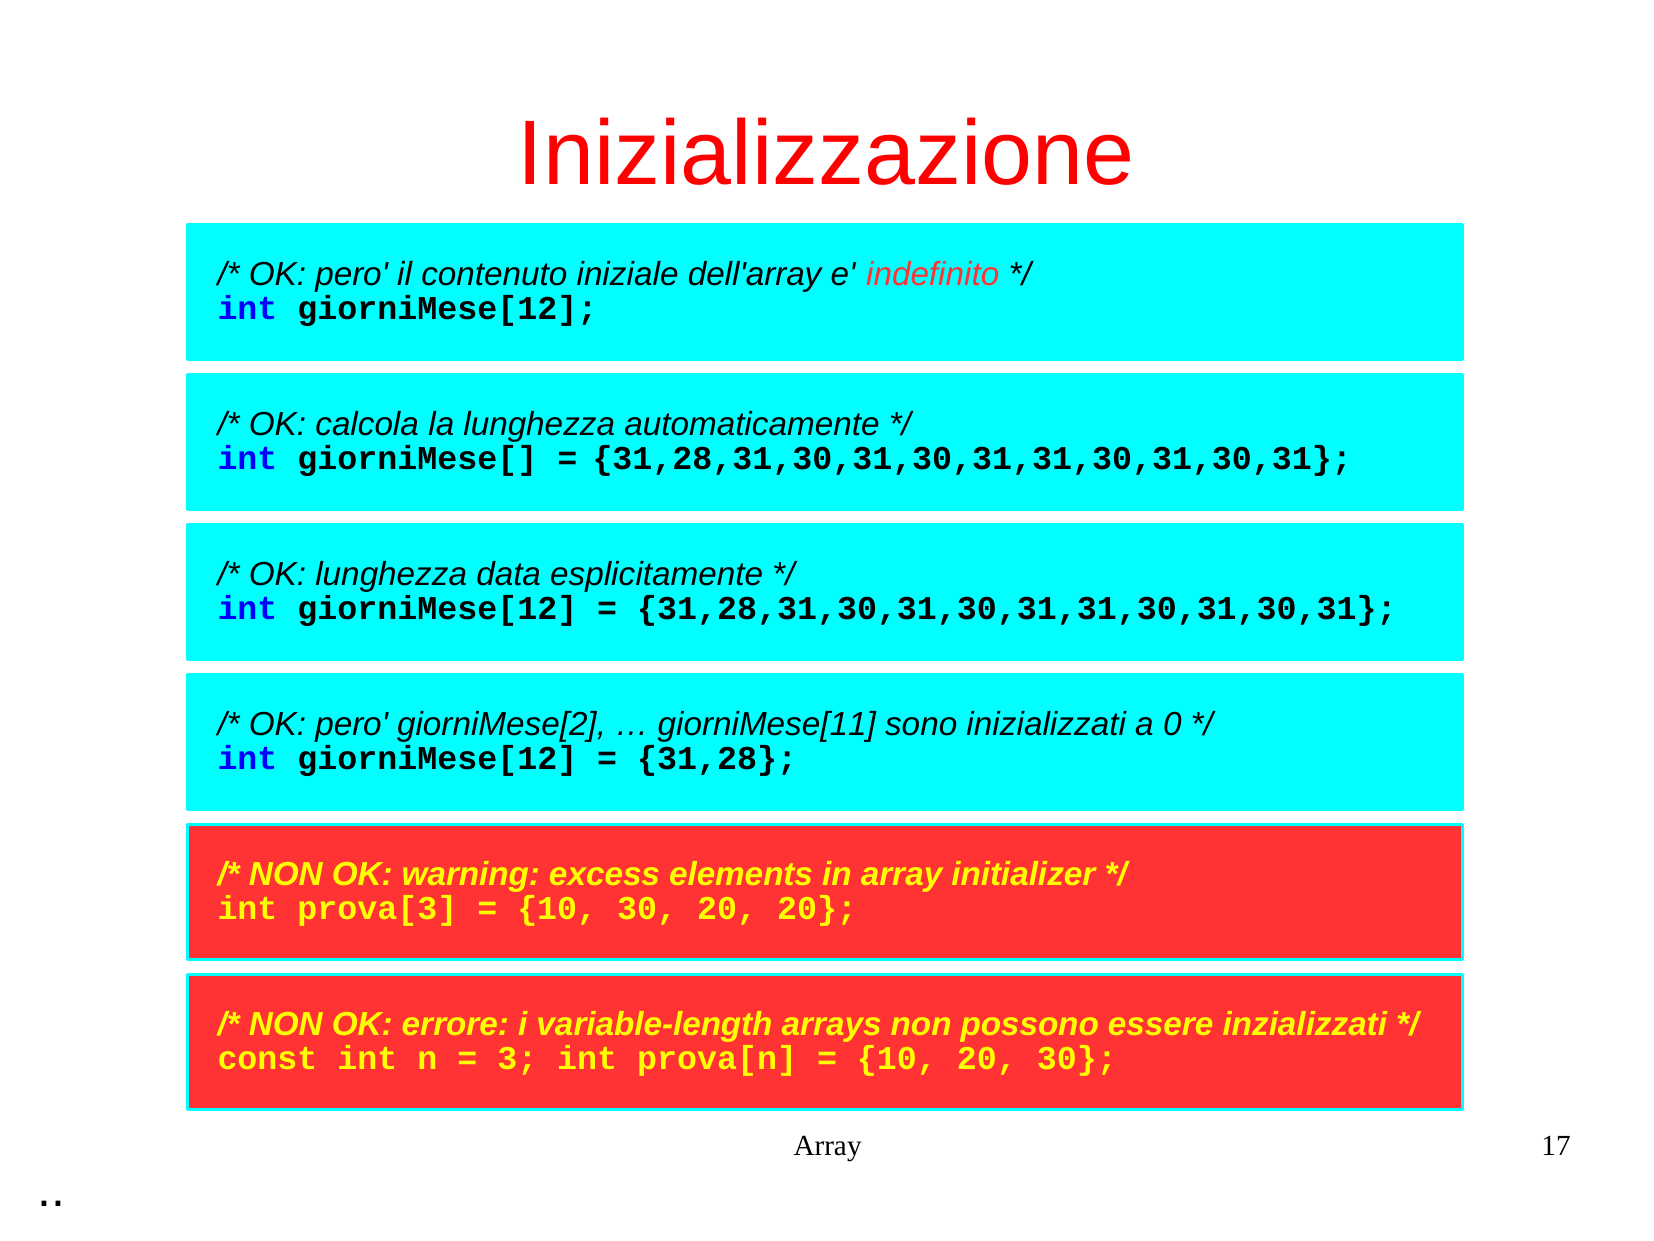

# Inizializzazione
/* OK: pero' il contenuto iniziale dell'array e' indefinito */
int giorniMese[12];
/* OK: calcola la lunghezza automaticamente */
int giorniMese[] =	{31,28,31,30,31,30,31,31,30,31,30,31};
/* OK: lunghezza data esplicitamente */
int giorniMese[12] = {31,28,31,30,31,30,31,31,30,31,30,31};
/* OK: pero' giorniMese[2], … giorniMese[11] sono inizializzati a 0 */
int giorniMese[12] = {31,28};
/* NON OK: warning: excess elements in array initializer */
int prova[3] = {10, 30, 20, 20};
/* NON OK: errore: i variable-length arrays non possono essere inzializzati */
const int n = 3; int prova[n] = {10, 20, 30};
Array
17
..